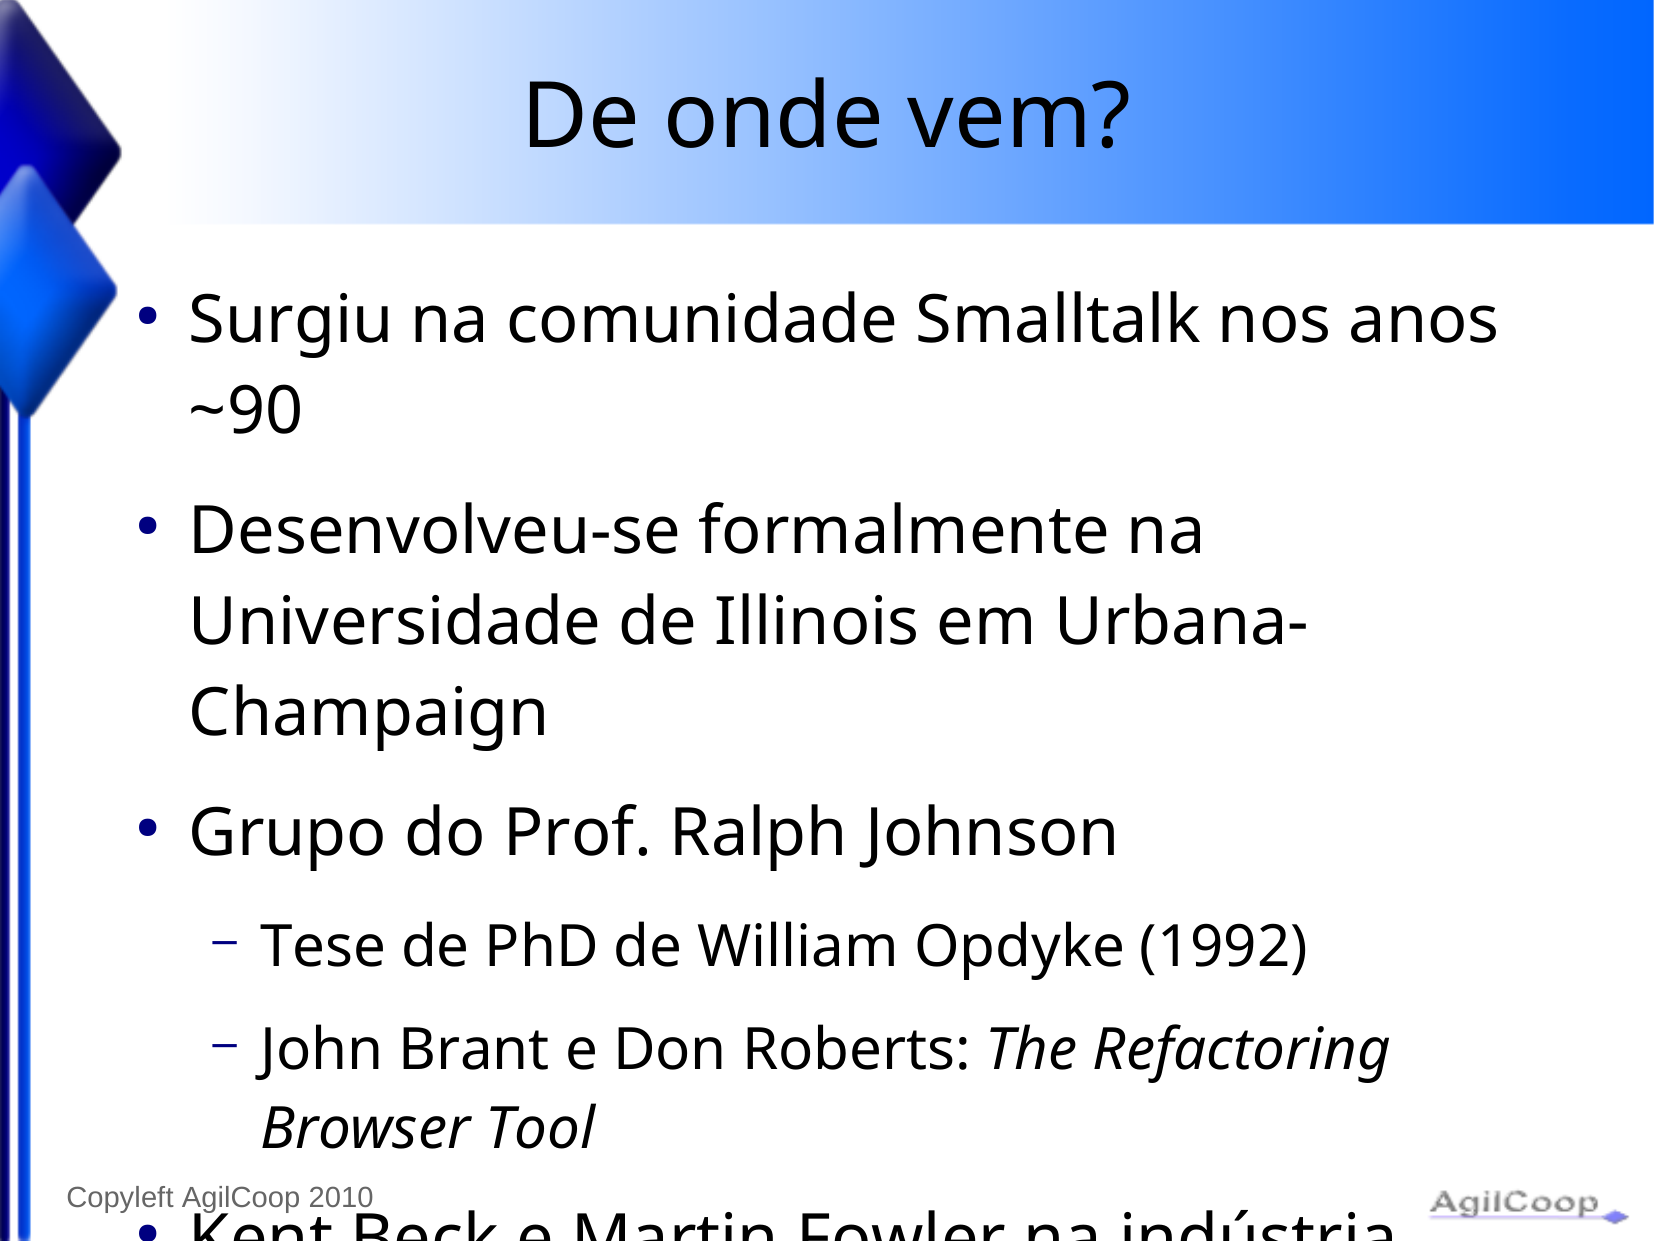

# De onde vem?
Surgiu na comunidade Smalltalk nos anos ~90
Desenvolveu-se formalmente na Universidade de Illinois em Urbana-Champaign
Grupo do Prof. Ralph Johnson
Tese de PhD de William Opdyke (1992)
John Brant e Don Roberts: The Refactoring Browser Tool
Kent Beck e Martin Fowler na indústria
Copyleft AgilCoop 2010